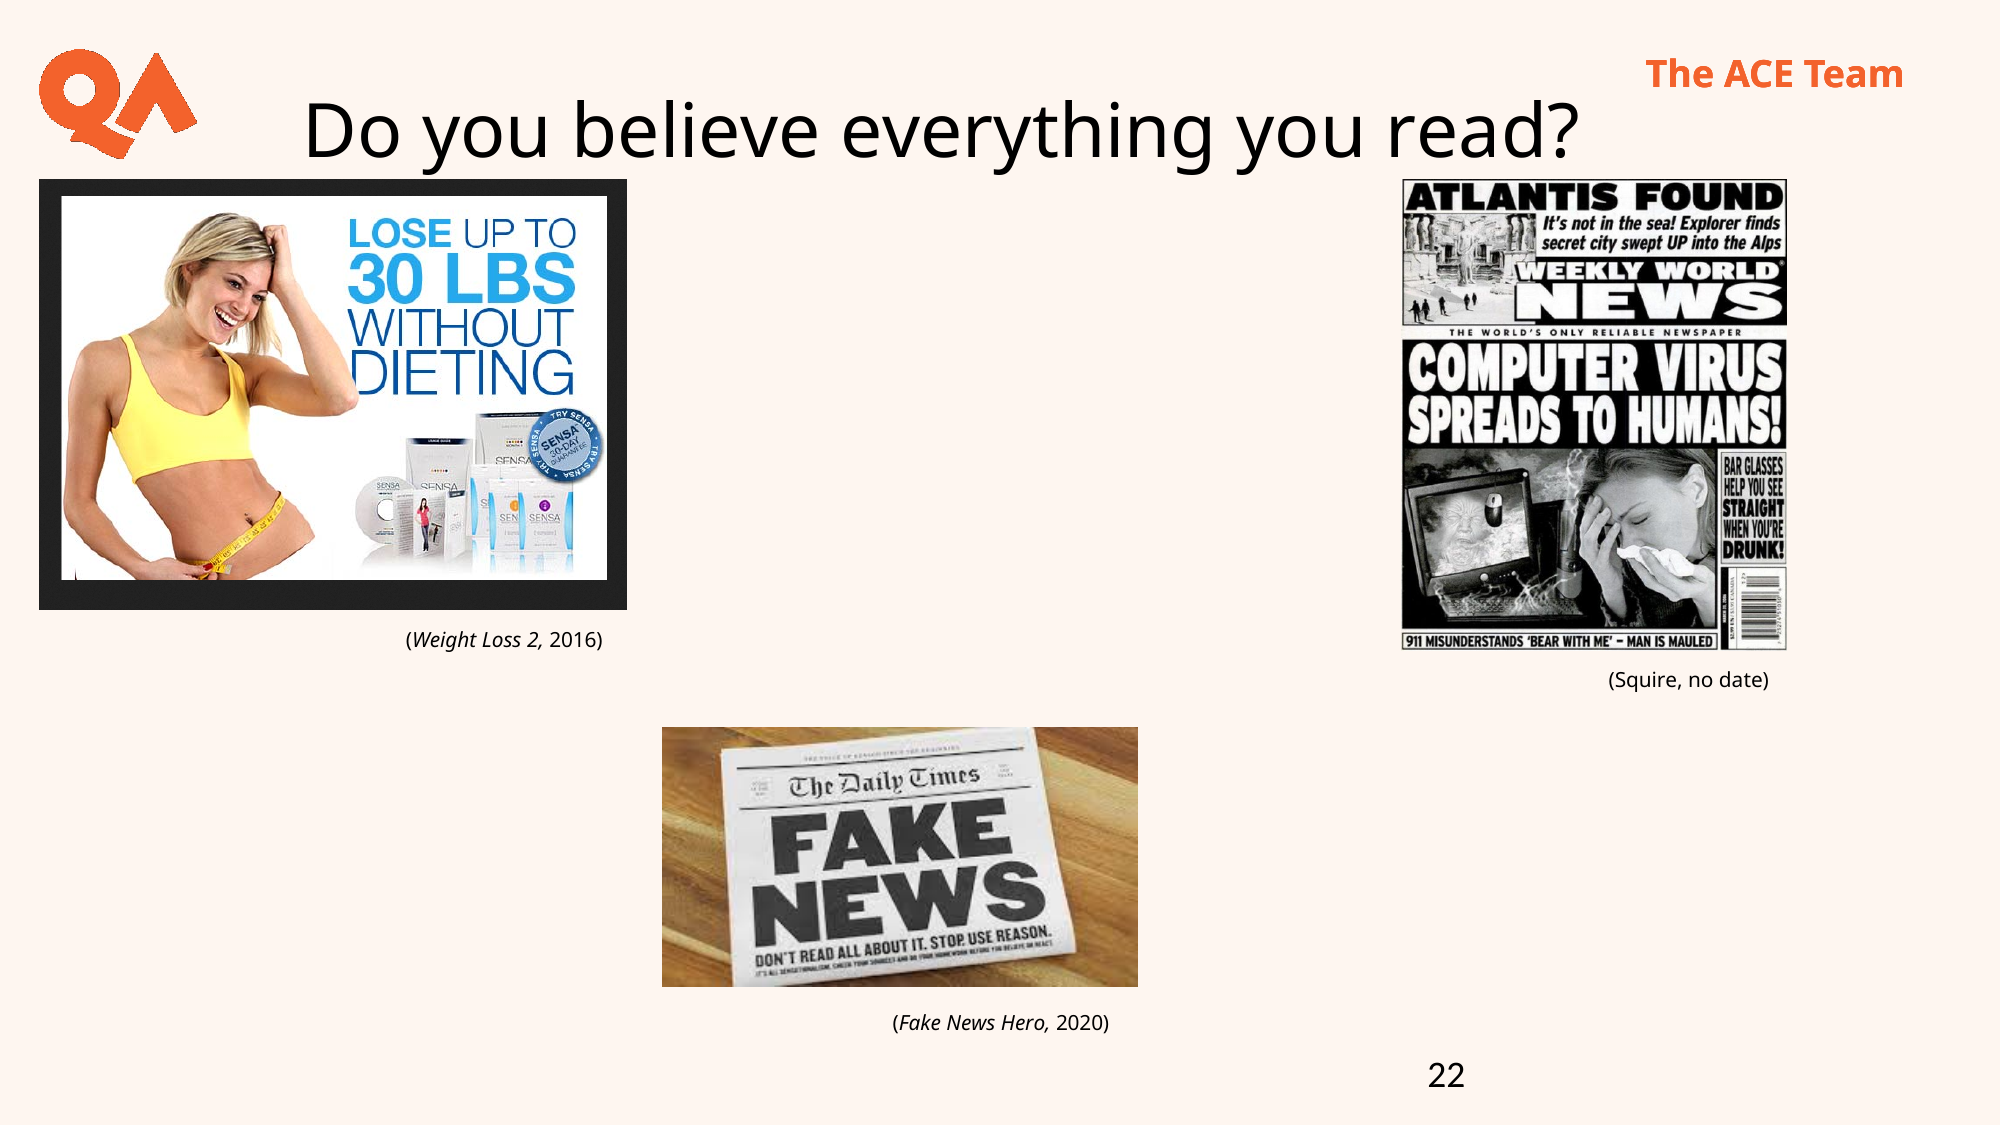

Do you believe everything you read?
The ACE Team
(Weight Loss 2, 2016)
(Squire, no date)
(Fake News Hero, 2020)